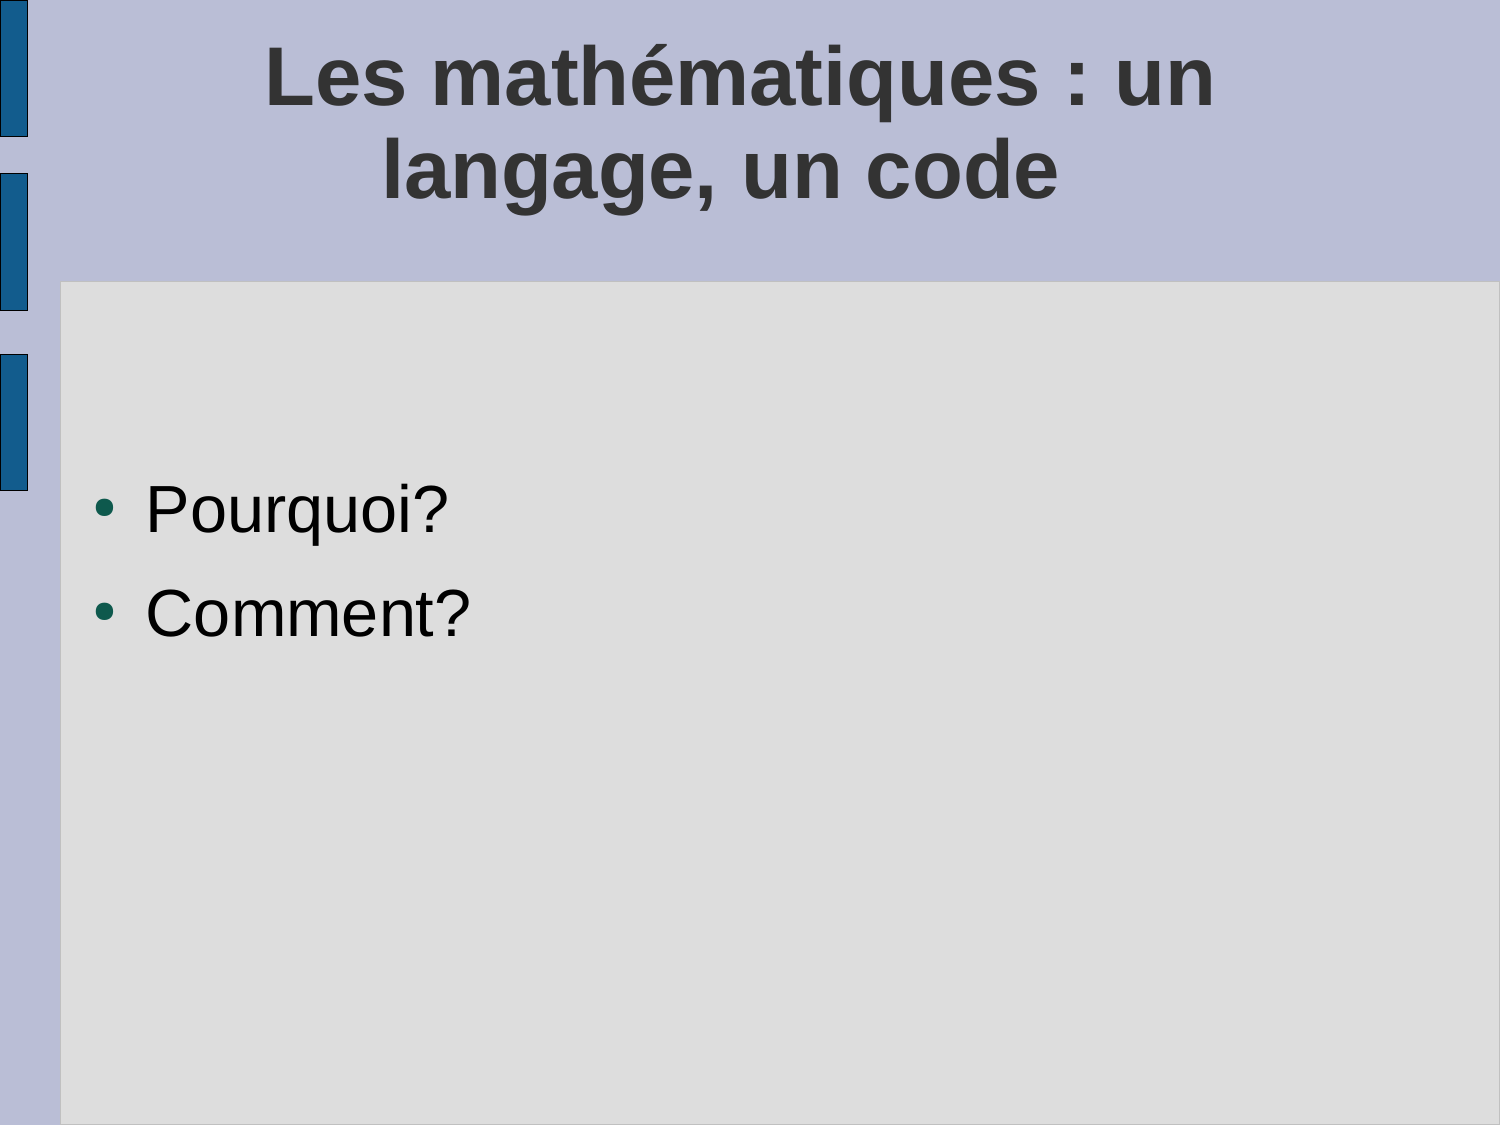

# Les mathématiques : un langage, un code
Pourquoi?
Comment?